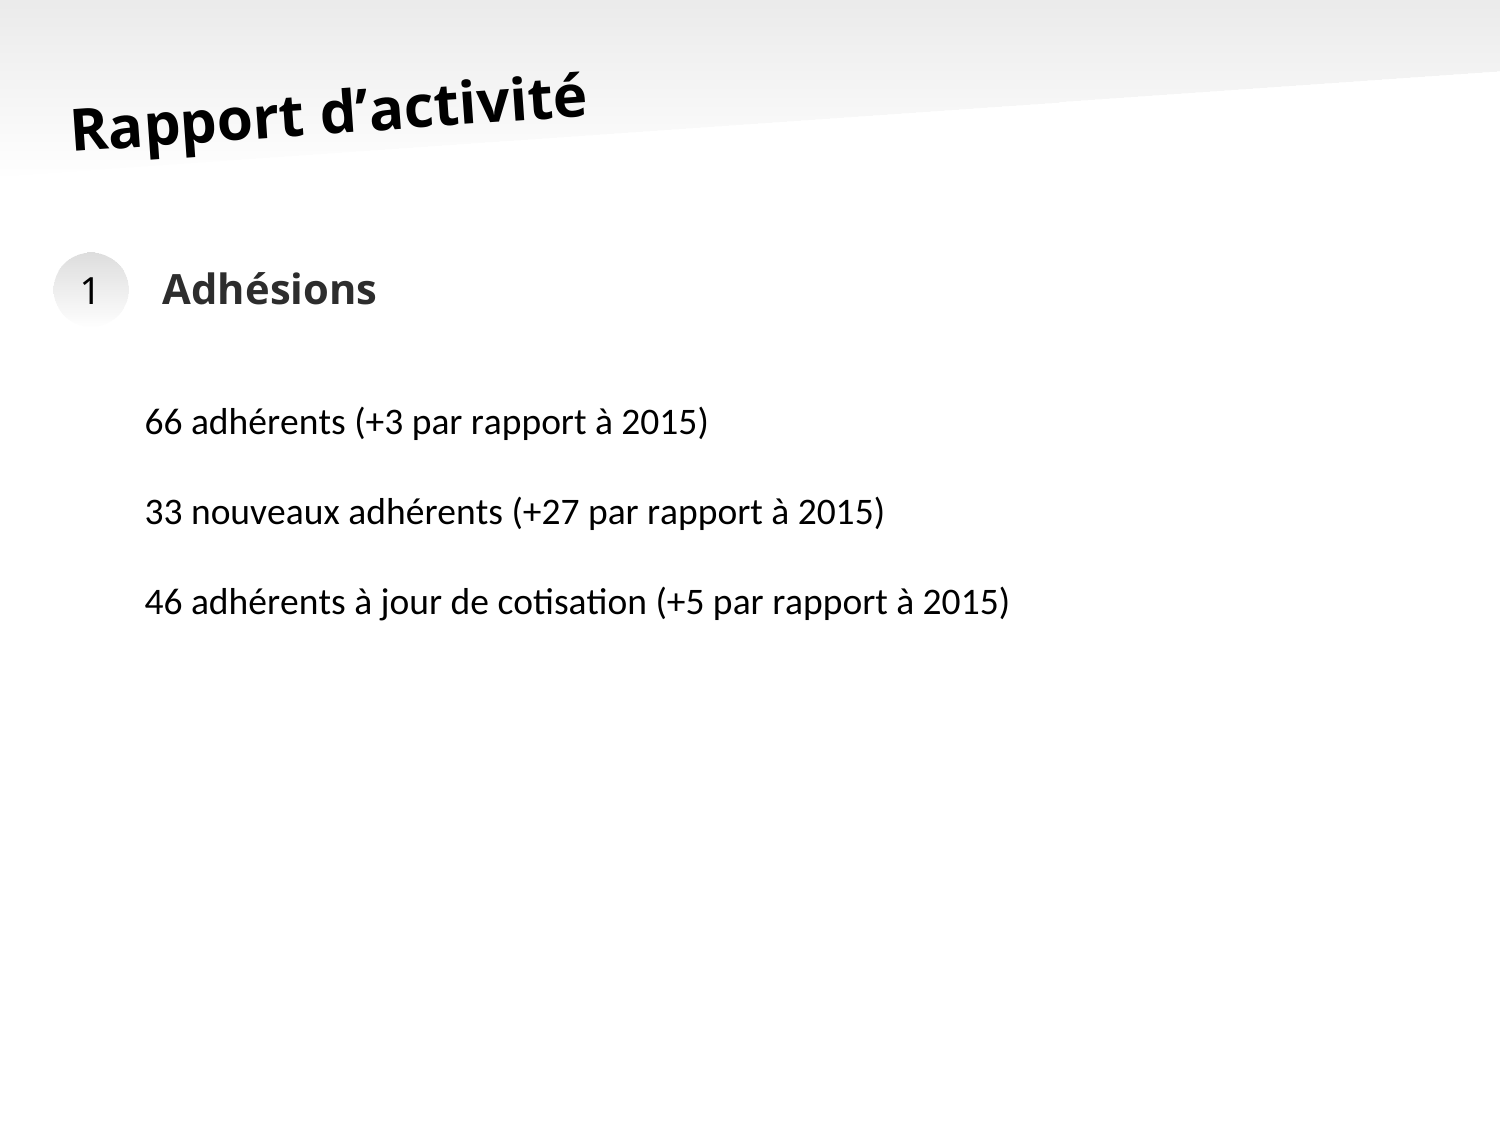

Rapport d’activité
Adhésions
1
66 adhérents (+3 par rapport à 2015)
33 nouveaux adhérents (+27 par rapport à 2015)
46 adhérents à jour de cotisation (+5 par rapport à 2015)
5